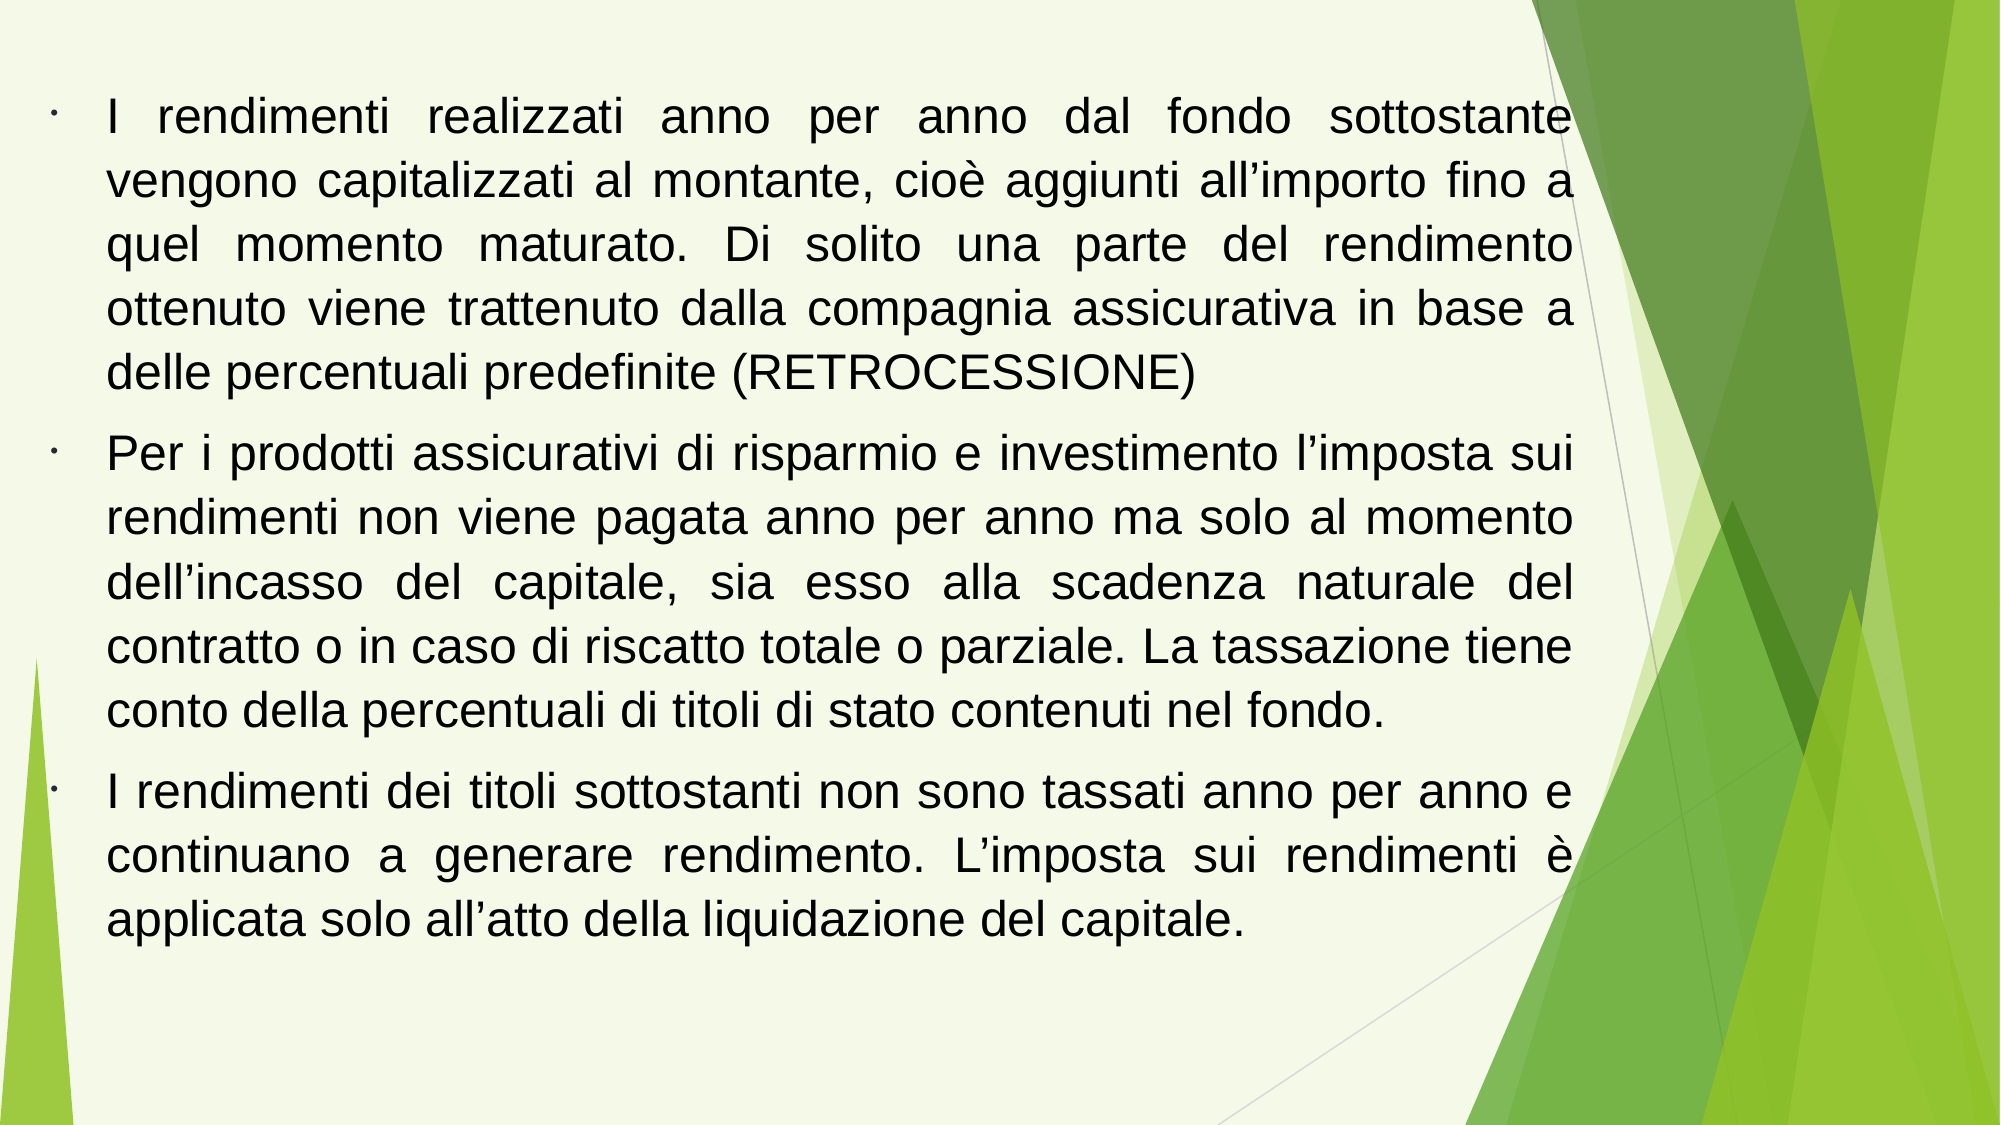

I rendimenti realizzati anno per anno dal fondo sottostante vengono capitalizzati al montante, cioè aggiunti all’importo fino a quel momento maturato. Di solito una parte del rendimento ottenuto viene trattenuto dalla compagnia assicurativa in base a delle percentuali predefinite (RETROCESSIONE)
Per i prodotti assicurativi di risparmio e investimento l’imposta sui rendimenti non viene pagata anno per anno ma solo al momento dell’incasso del capitale, sia esso alla scadenza naturale del contratto o in caso di riscatto totale o parziale. La tassazione tiene conto della percentuali di titoli di stato contenuti nel fondo.
I rendimenti dei titoli sottostanti non sono tassati anno per anno e continuano a generare rendimento. L’imposta sui rendimenti è applicata solo all’atto della liquidazione del capitale.